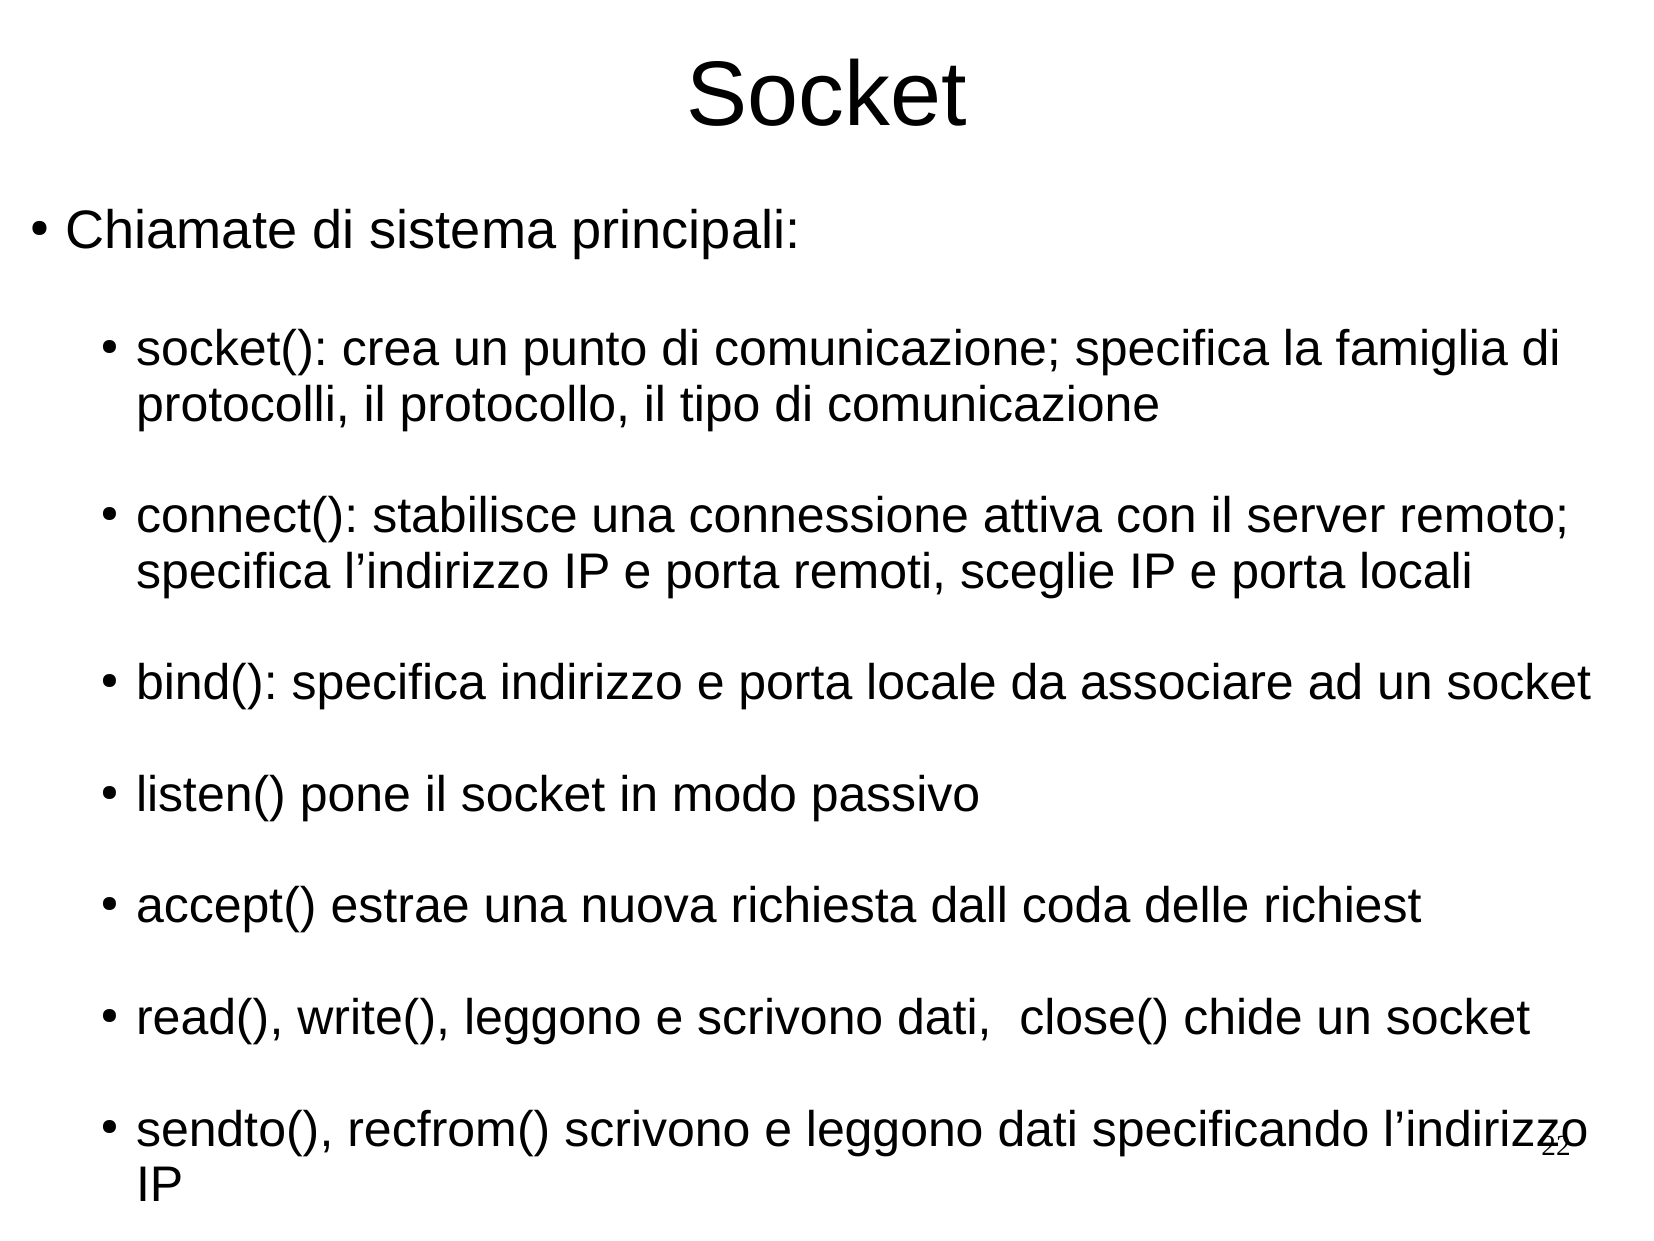

# Socket
Chiamate di sistema principali:
socket(): crea un punto di comunicazione; specifica la famiglia di protocolli, il protocollo, il tipo di comunicazione
connect(): stabilisce una connessione attiva con il server remoto; specifica l’indirizzo IP e porta remoti, sceglie IP e porta locali
bind(): specifica indirizzo e porta locale da associare ad un socket
listen() pone il socket in modo passivo
accept() estrae una nuova richiesta dall coda delle richiest
read(), write(), leggono e scrivono dati, close() chide un socket
sendto(), recfrom() scrivono e leggono dati specificando l’indirizzo IP
22